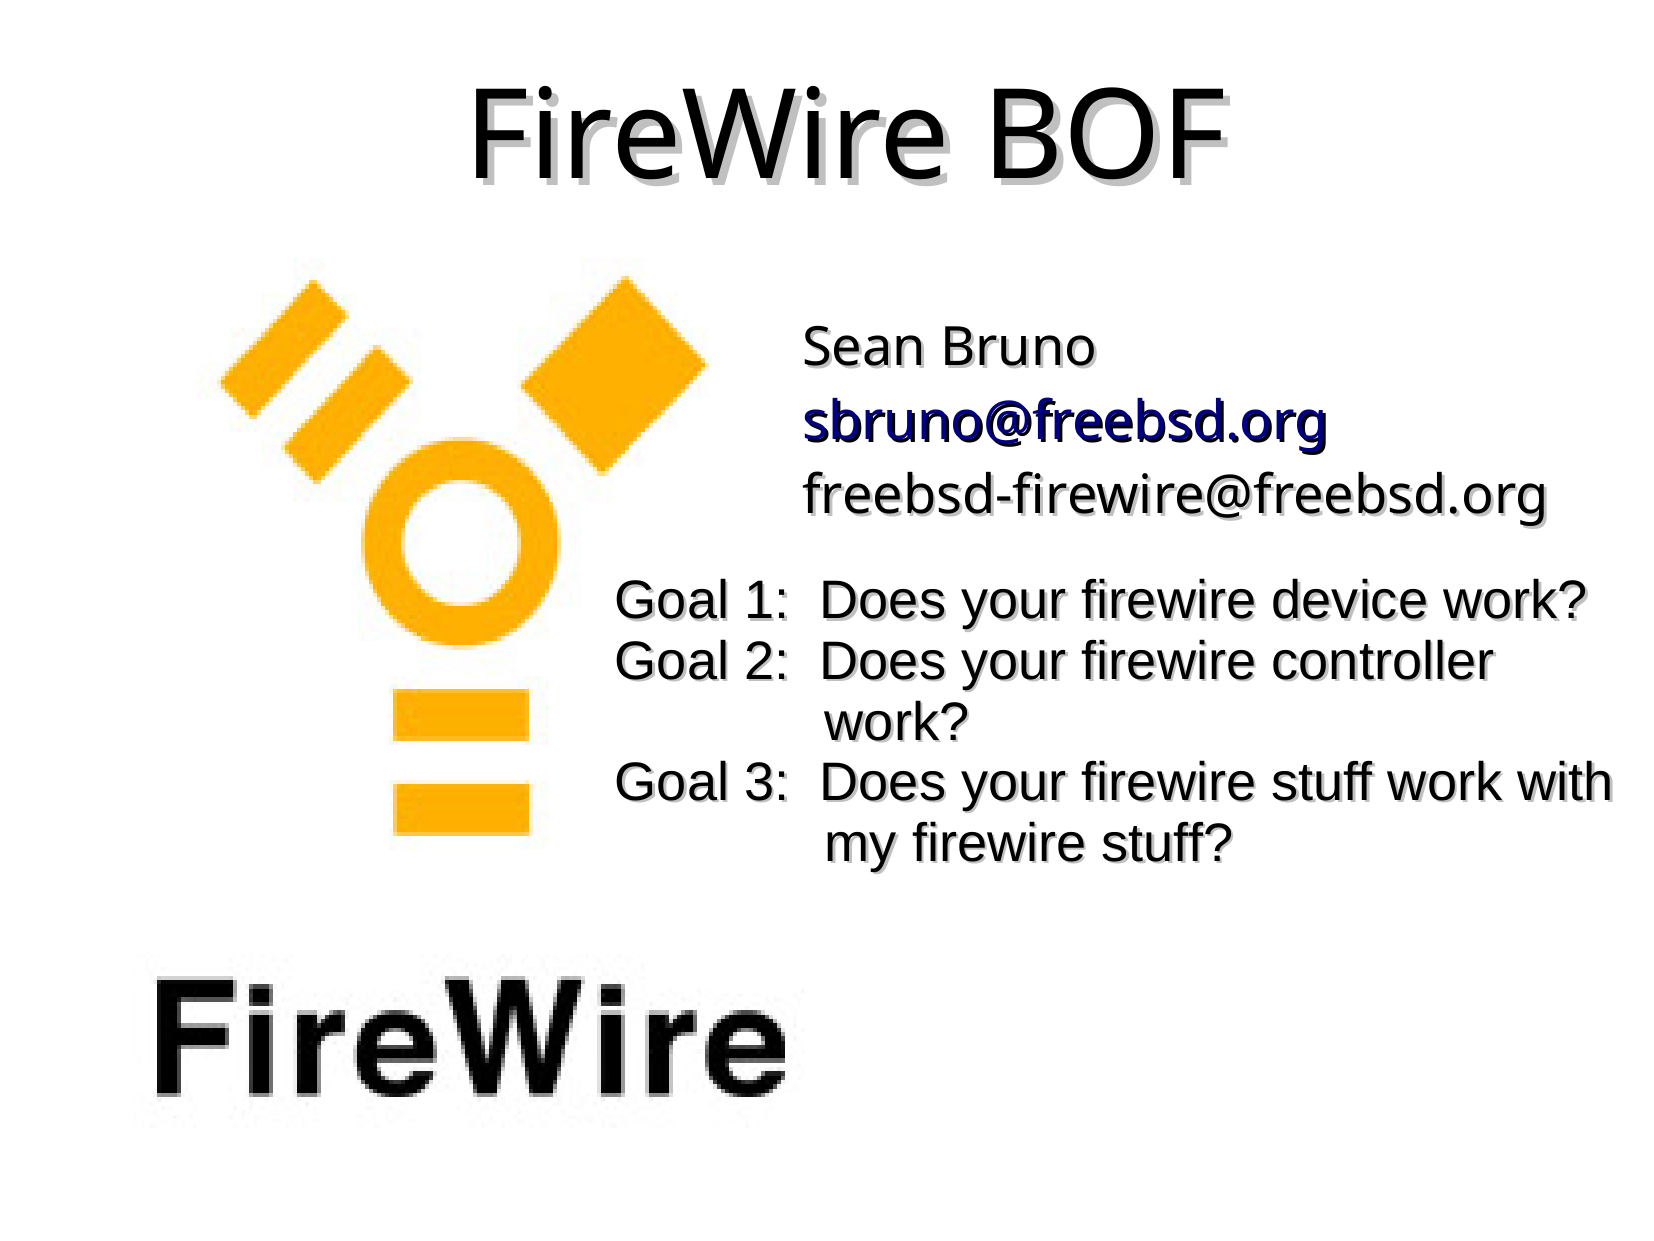

FireWire BOF
Sean Bruno
sbruno@freebsd.org
freebsd-firewire@freebsd.org
Goal 1: Does your firewire device work?
Goal 2: Does your firewire controller
 work?
Goal 3: Does your firewire stuff work with
 my firewire stuff?